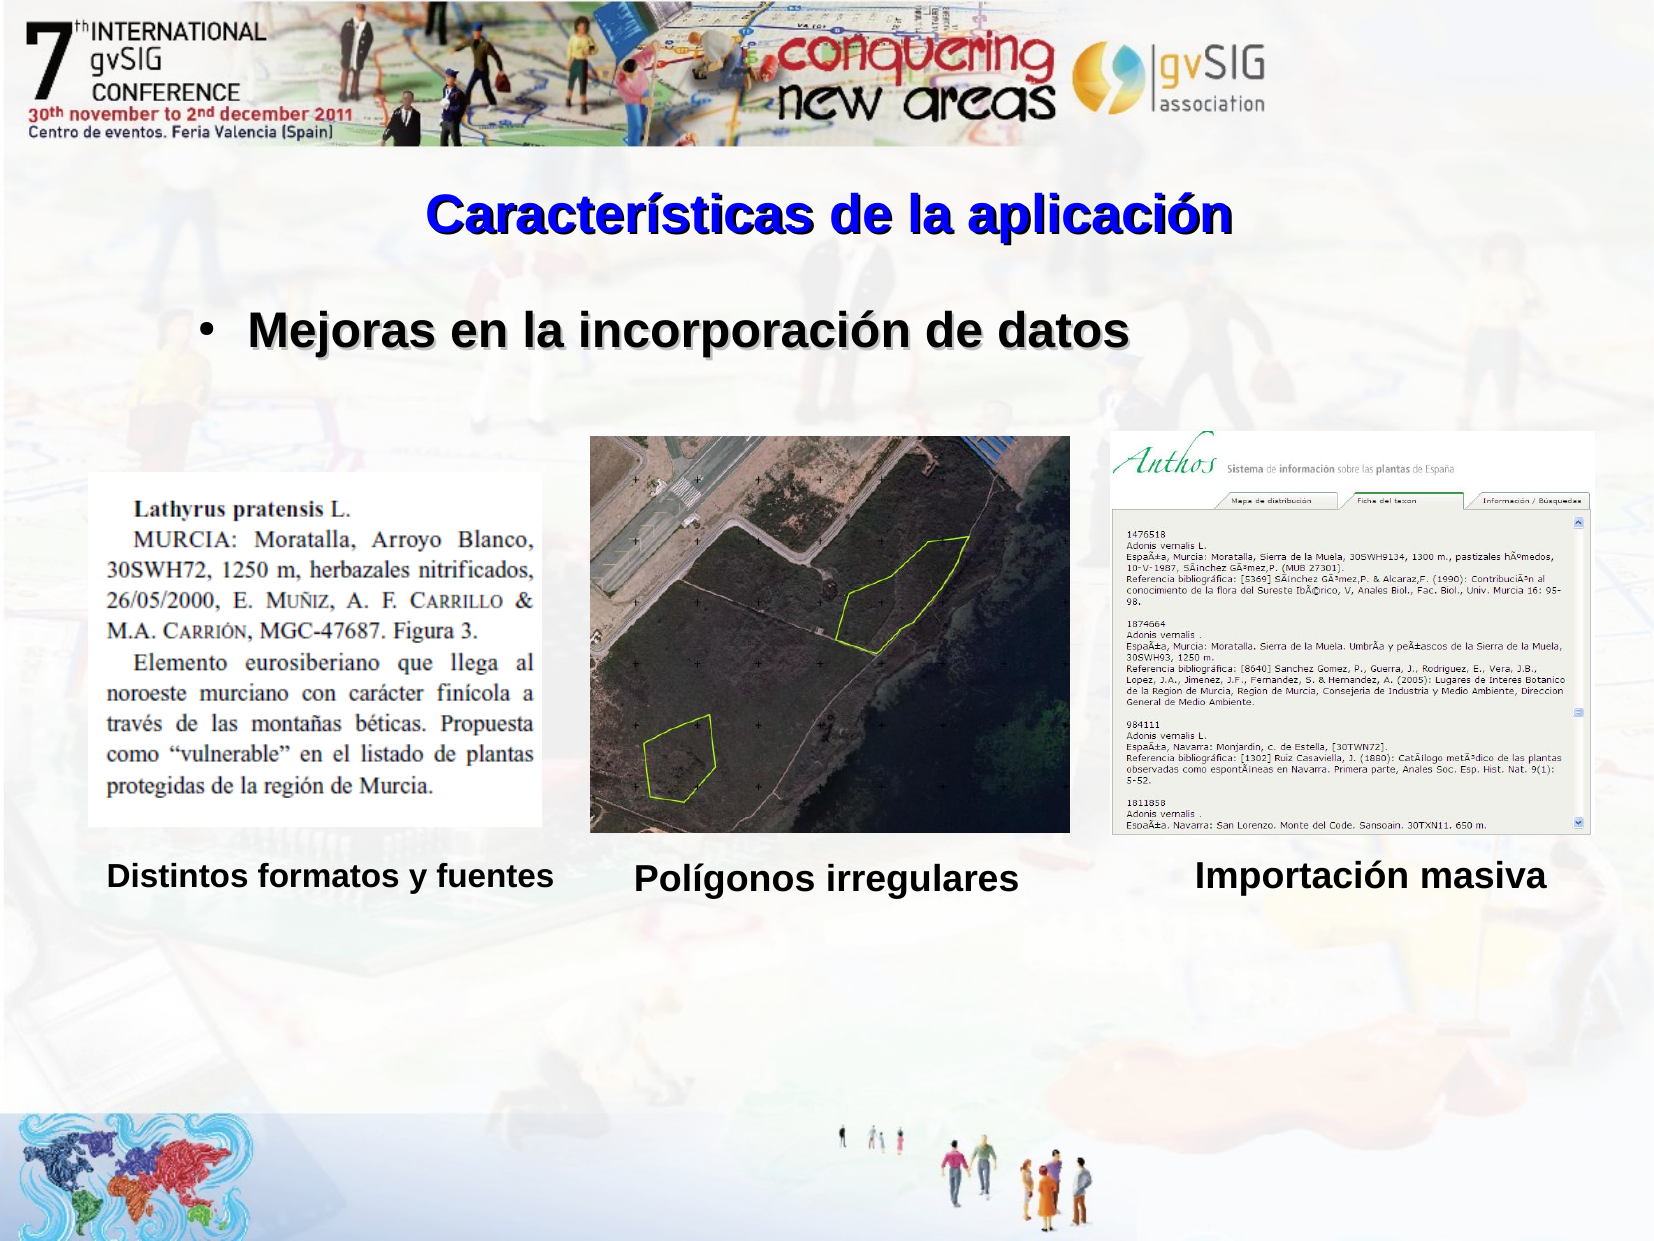

# Características de la aplicación
 Mejoras en la incorporación de datos
Importación masiva
Distintos formatos y fuentes
Polígonos irregulares